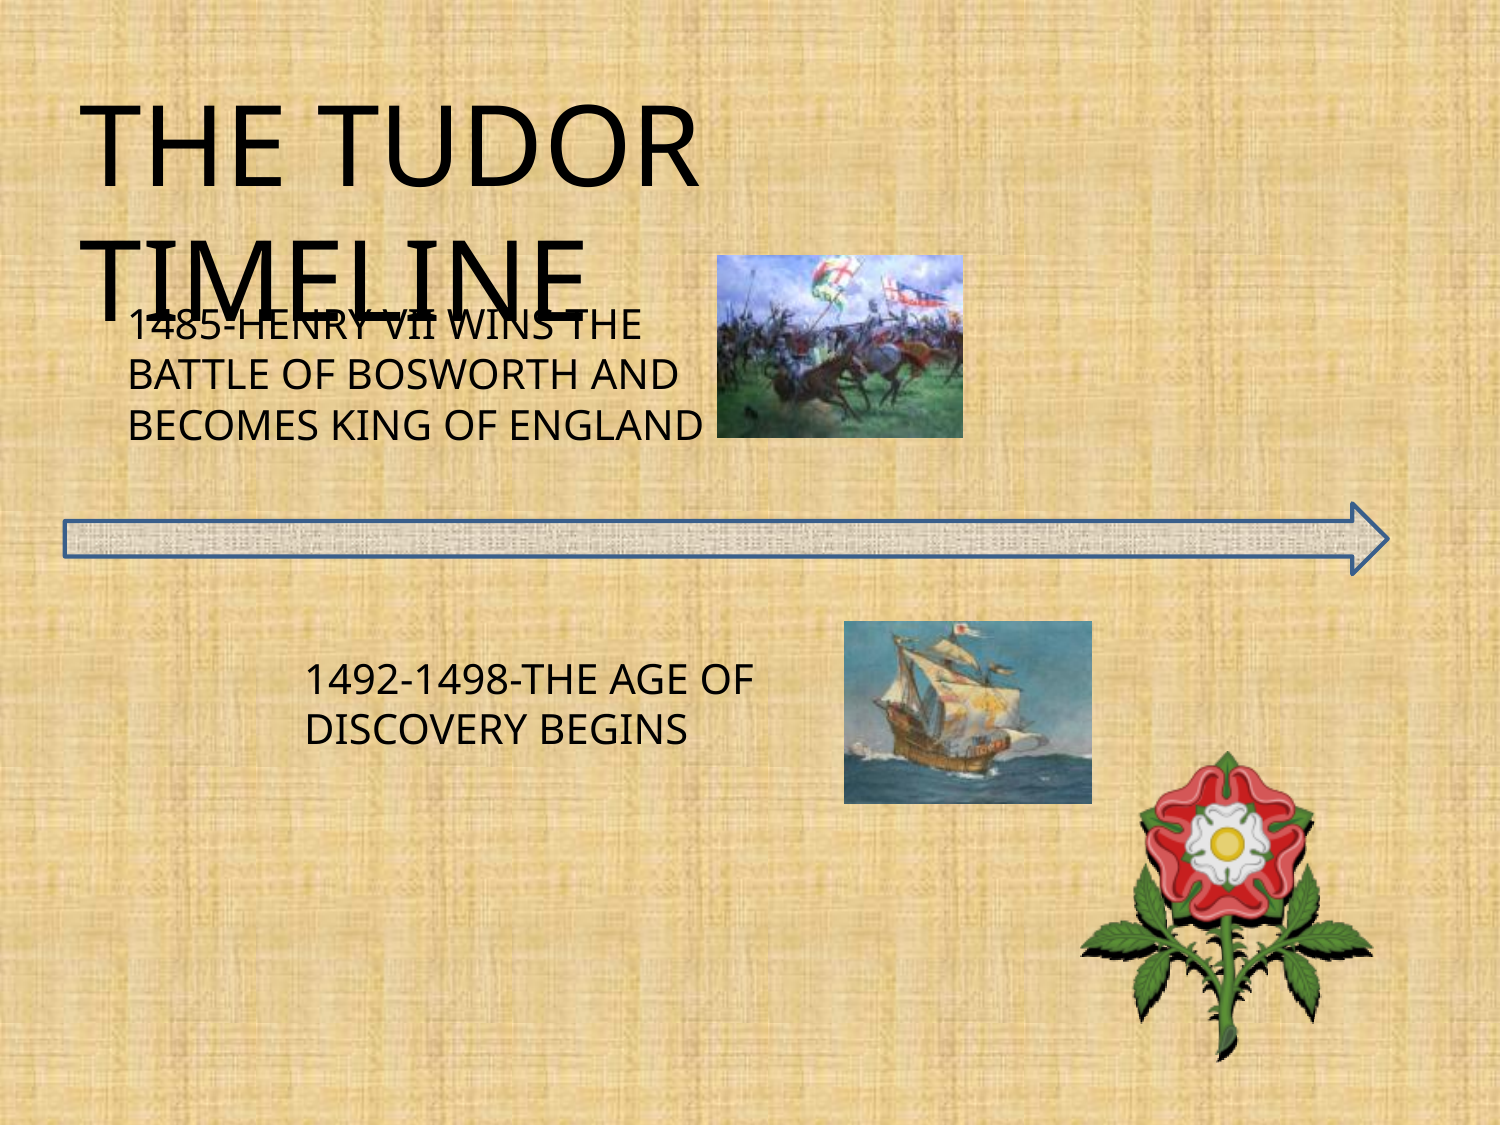

THE TUDOR TIMELINE
1485-HENRY VII WINS THE BATTLE OF BOSWORTH AND BECOMES KING OF ENGLAND
1492-1498-THE AGE OF DISCOVERY BEGINS